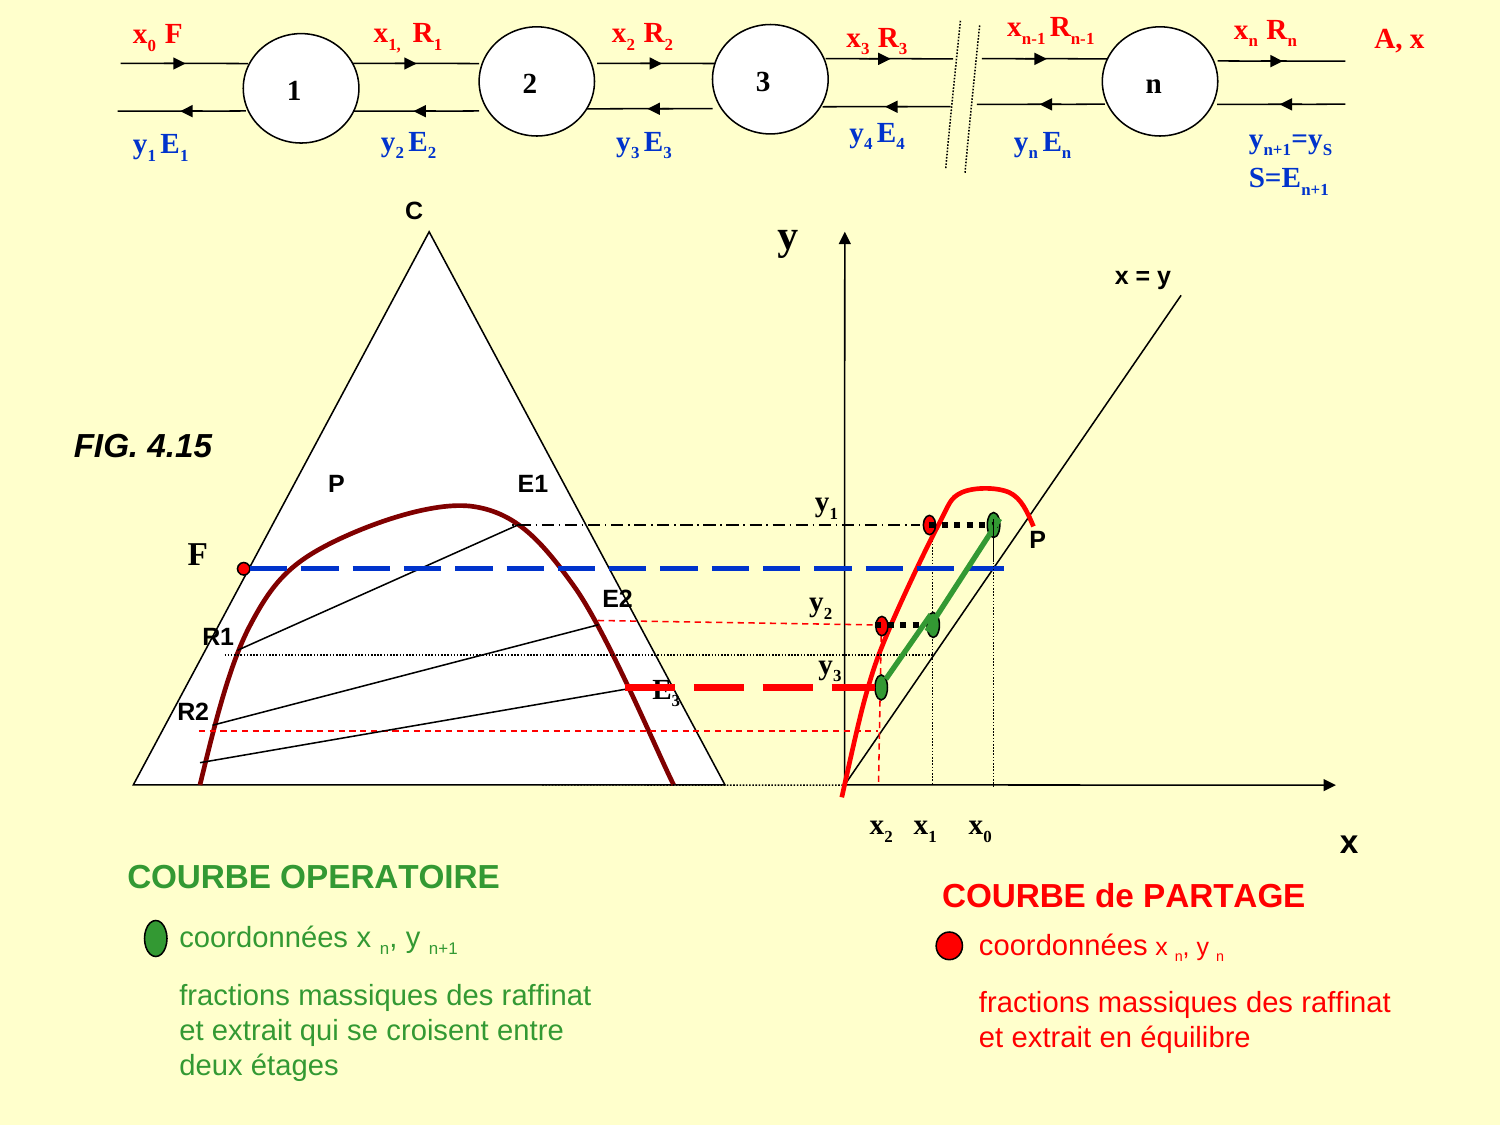

xn-1 Rn-1
yn En
xn Rn
x1, R1
x2 R2
y3 E3
x0 F
x3 R3
y4 E4
A, x
3
2
n
1
yn+1=yS
S=En+1
y2 E2
y1 E1
C
y
x = y
FIG. 4.15
P
E1
y1
P
F
E2
y2
R1
y3
E3
R2
x2
x1
x0
x
COURBE OPERATOIRE
COURBE de PARTAGE
coordonnées x n, y n+1
fractions massiques des raffinat et extrait qui se croisent entre deux étages
coordonnées x n, y n
fractions massiques des raffinat et extrait en équilibre